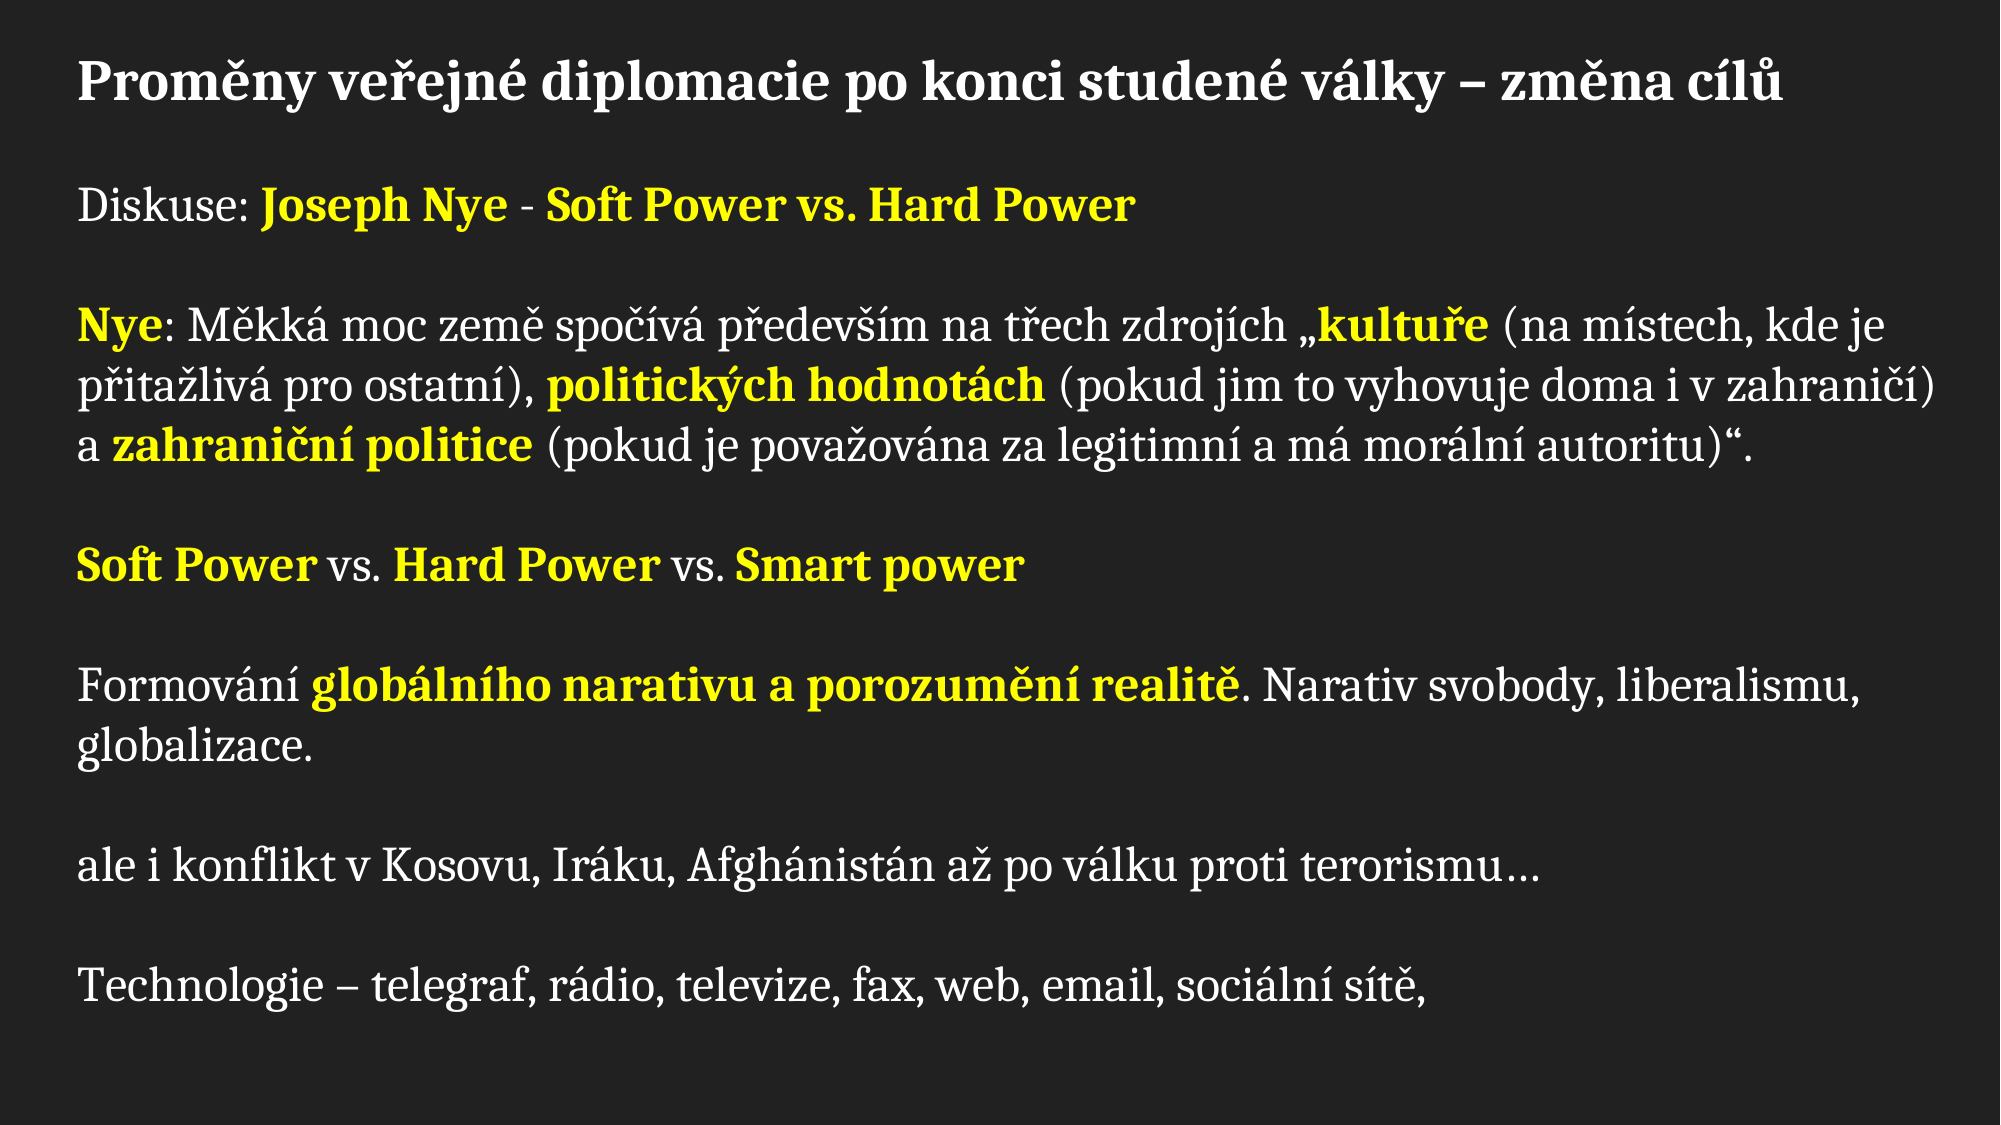

Proměny veřejné diplomacie po konci studené války – změna cílů
Diskuse: Joseph Nye - Soft Power vs. Hard Power
Nye: Měkká moc země spočívá především na třech zdrojích „kultuře (na místech, kde je přitažlivá pro ostatní), politických hodnotách (pokud jim to vyhovuje doma i v zahraničí) a zahraniční politice (pokud je považována za legitimní a má morální autoritu)“.
Soft Power vs. Hard Power vs. Smart power
Formování globálního narativu a porozumění realitě. Narativ svobody, liberalismu, globalizace.
ale i konflikt v Kosovu, Iráku, Afghánistán až po válku proti terorismu…
Technologie – telegraf, rádio, televize, fax, web, email, sociální sítě,